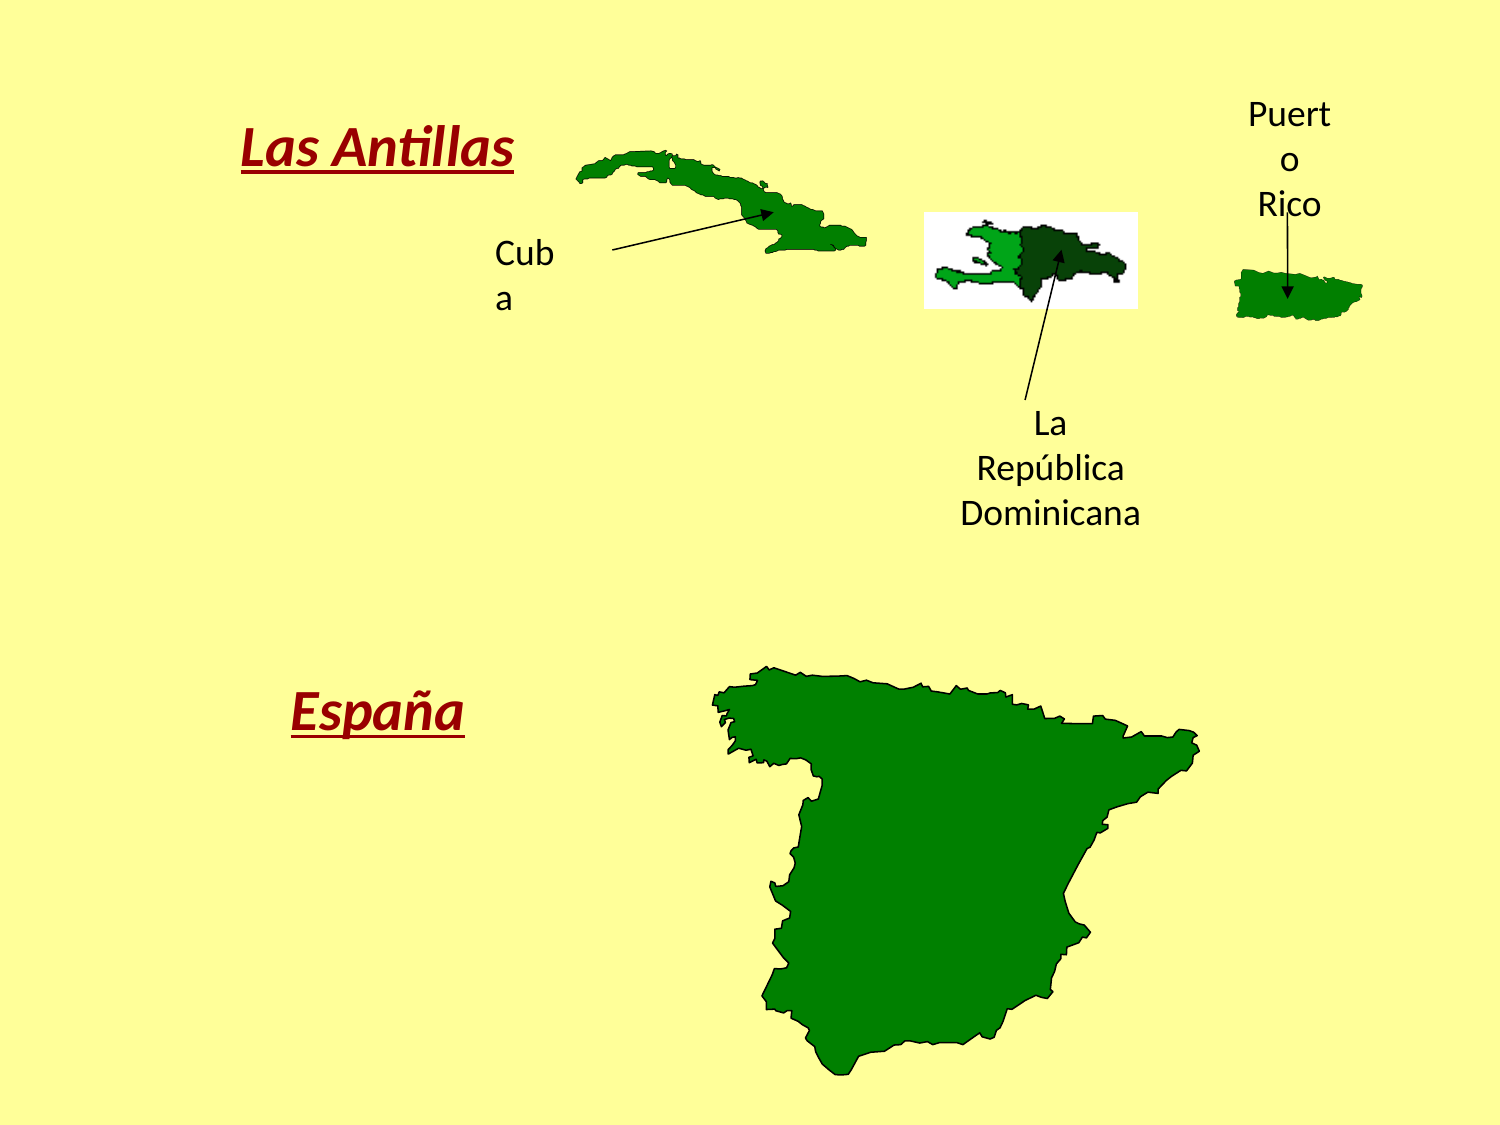

Puerto
Rico
Las Antillas
Cuba
La República
Dominicana
España